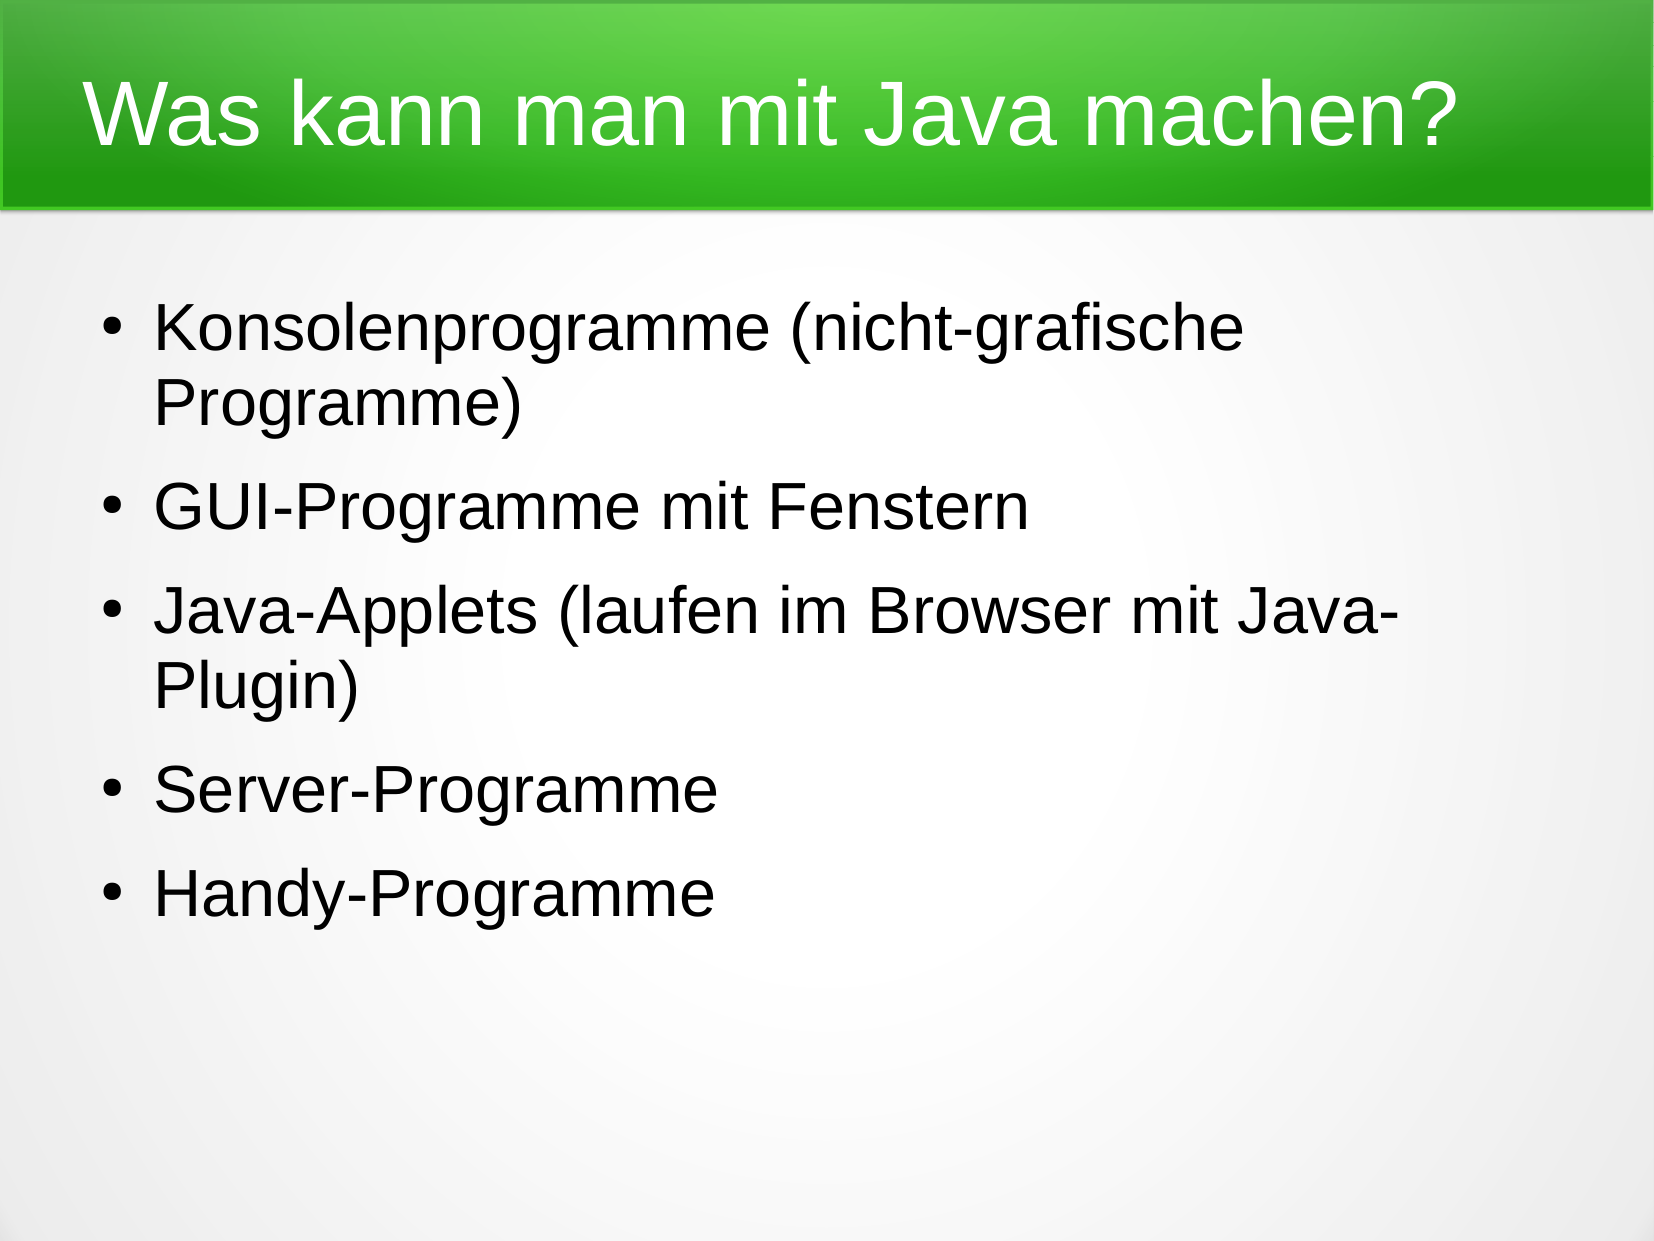

# Was kann man mit Java machen?
Konsolenprogramme (nicht-grafische Programme)
GUI-Programme mit Fenstern
Java-Applets (laufen im Browser mit Java-Plugin)
Server-Programme
Handy-Programme